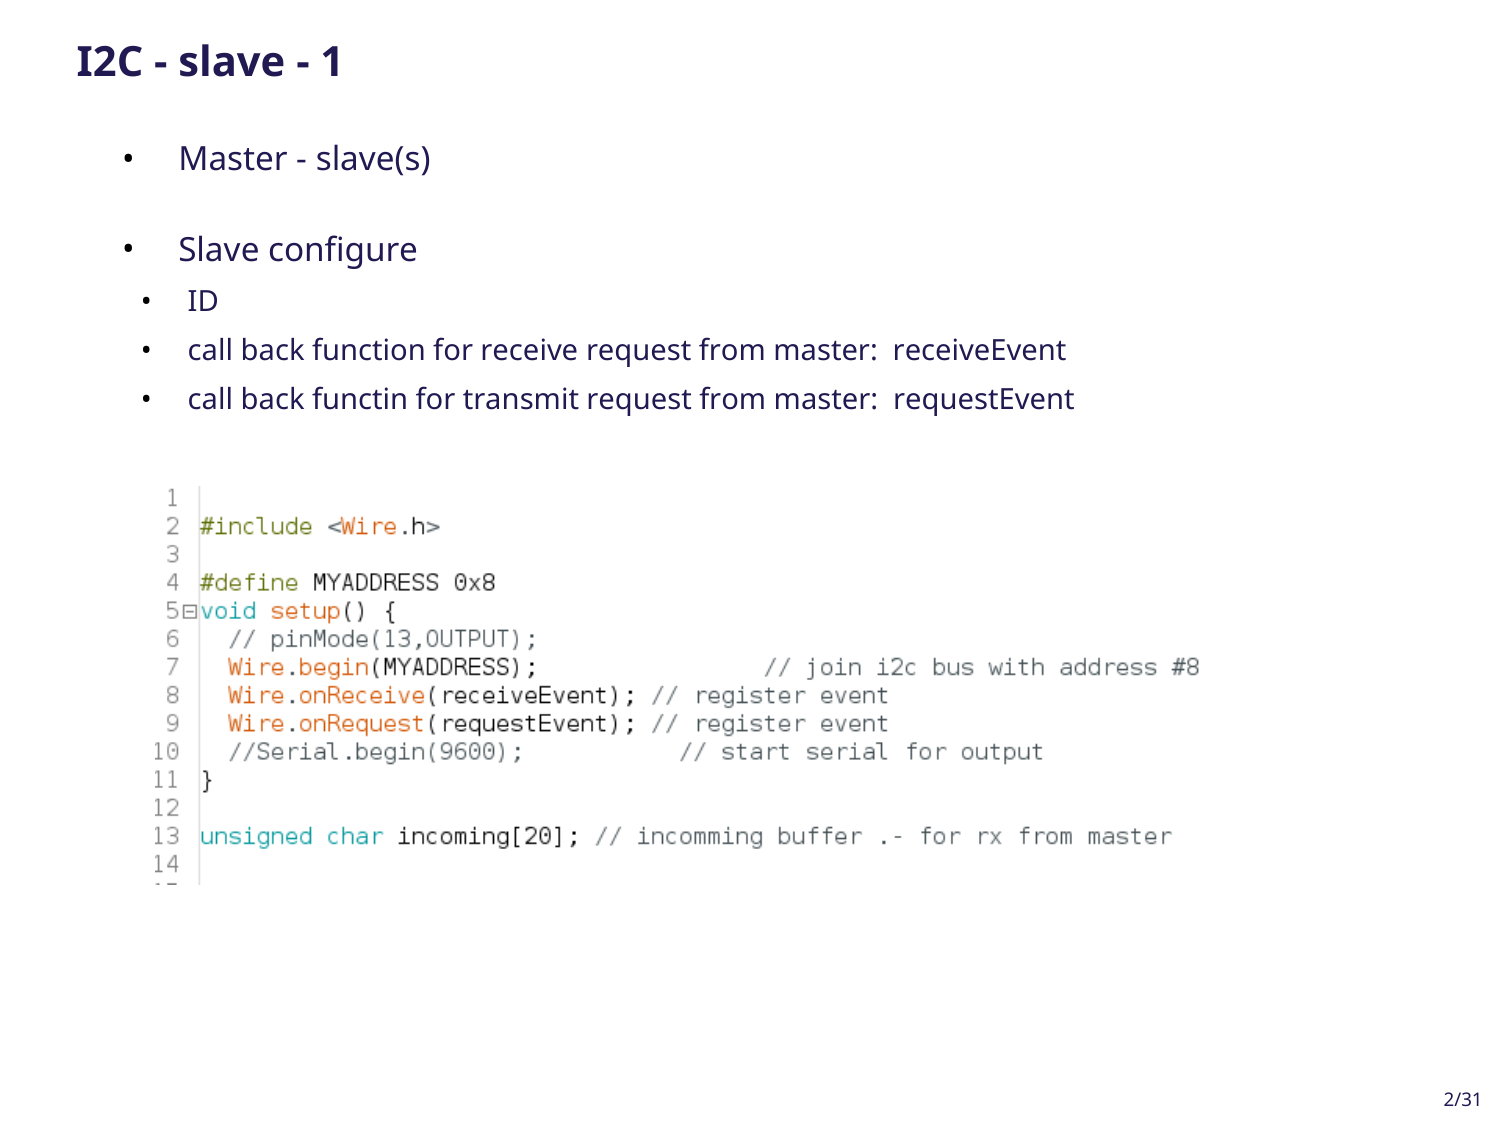

# I2C - slave - 1
Master - slave(s)
Slave configure
ID
call back function for receive request from master: receiveEvent
call back functin for transmit request from master: requestEvent